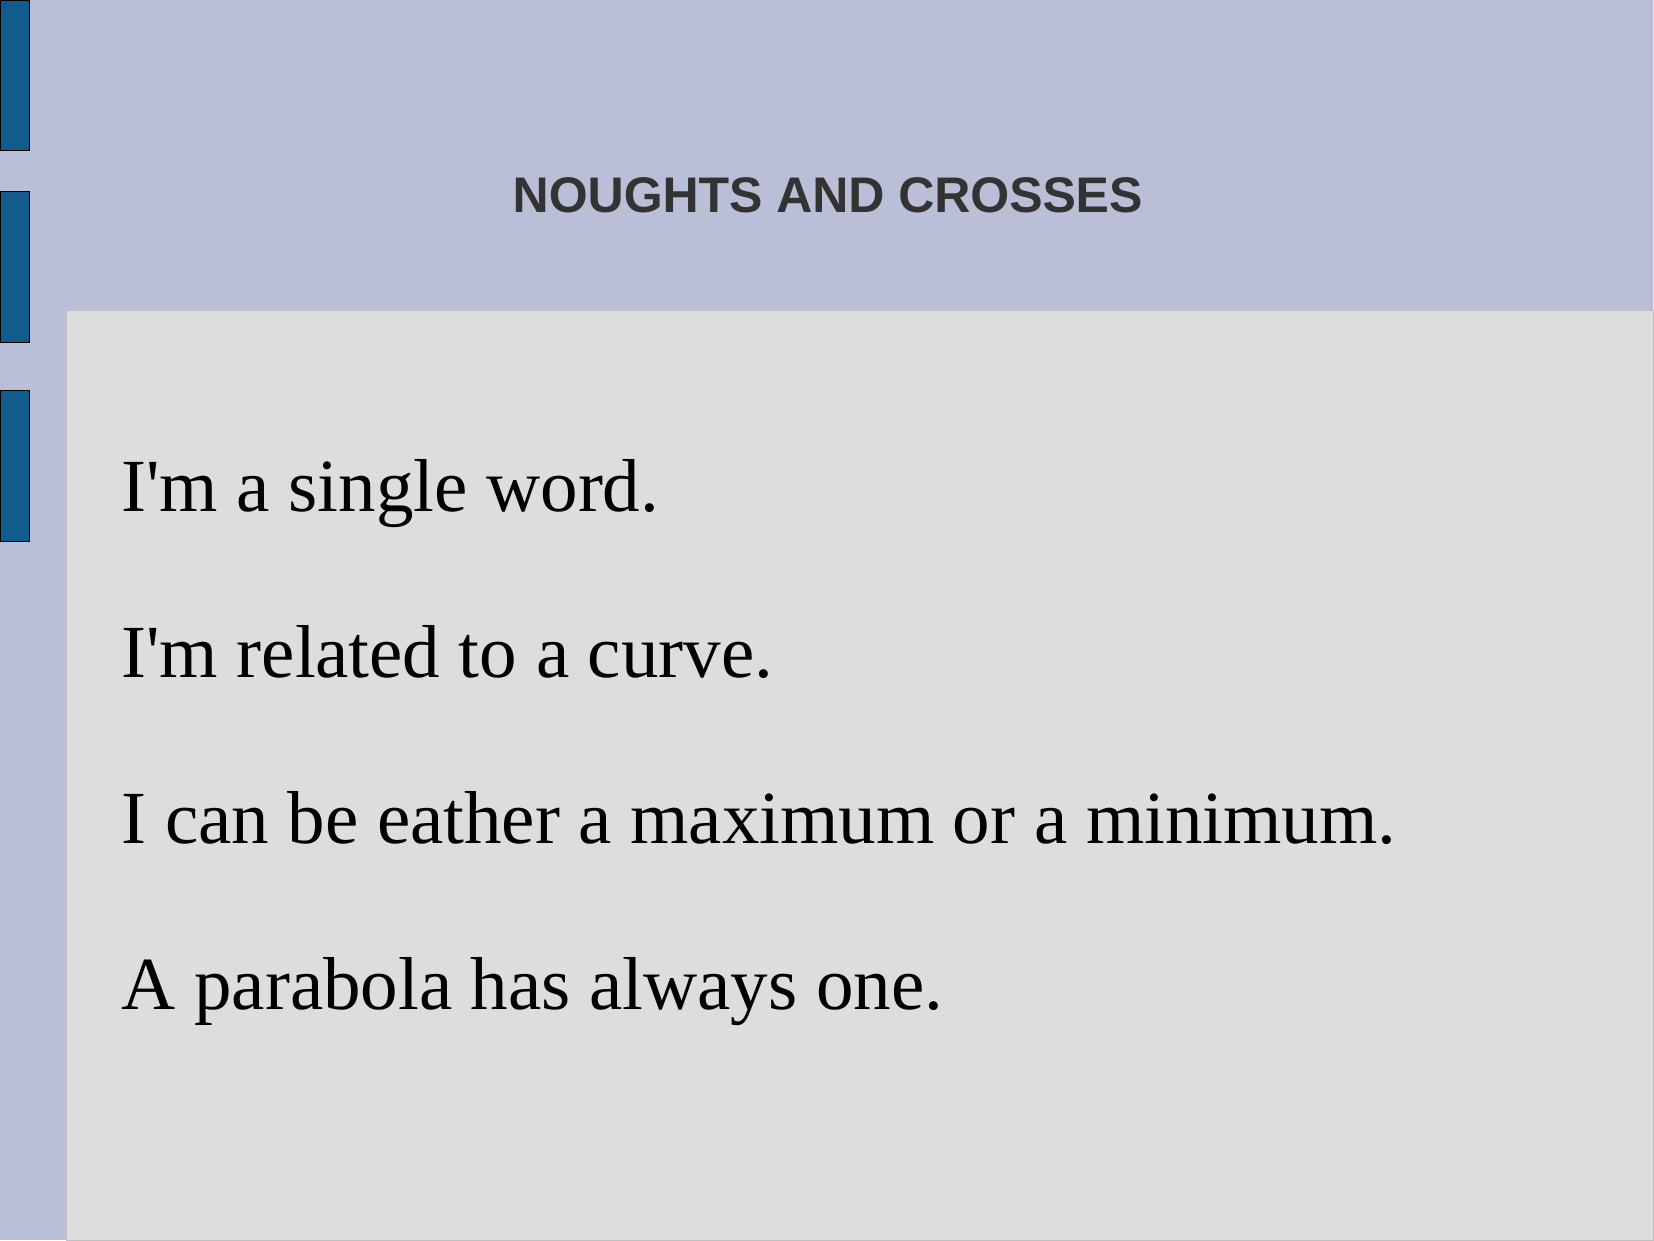

# NOUGHTS AND CROSSES
I'm a single word.
I'm related to a curve.
I can be eather a maximum or a minimum.
A parabola has always one.